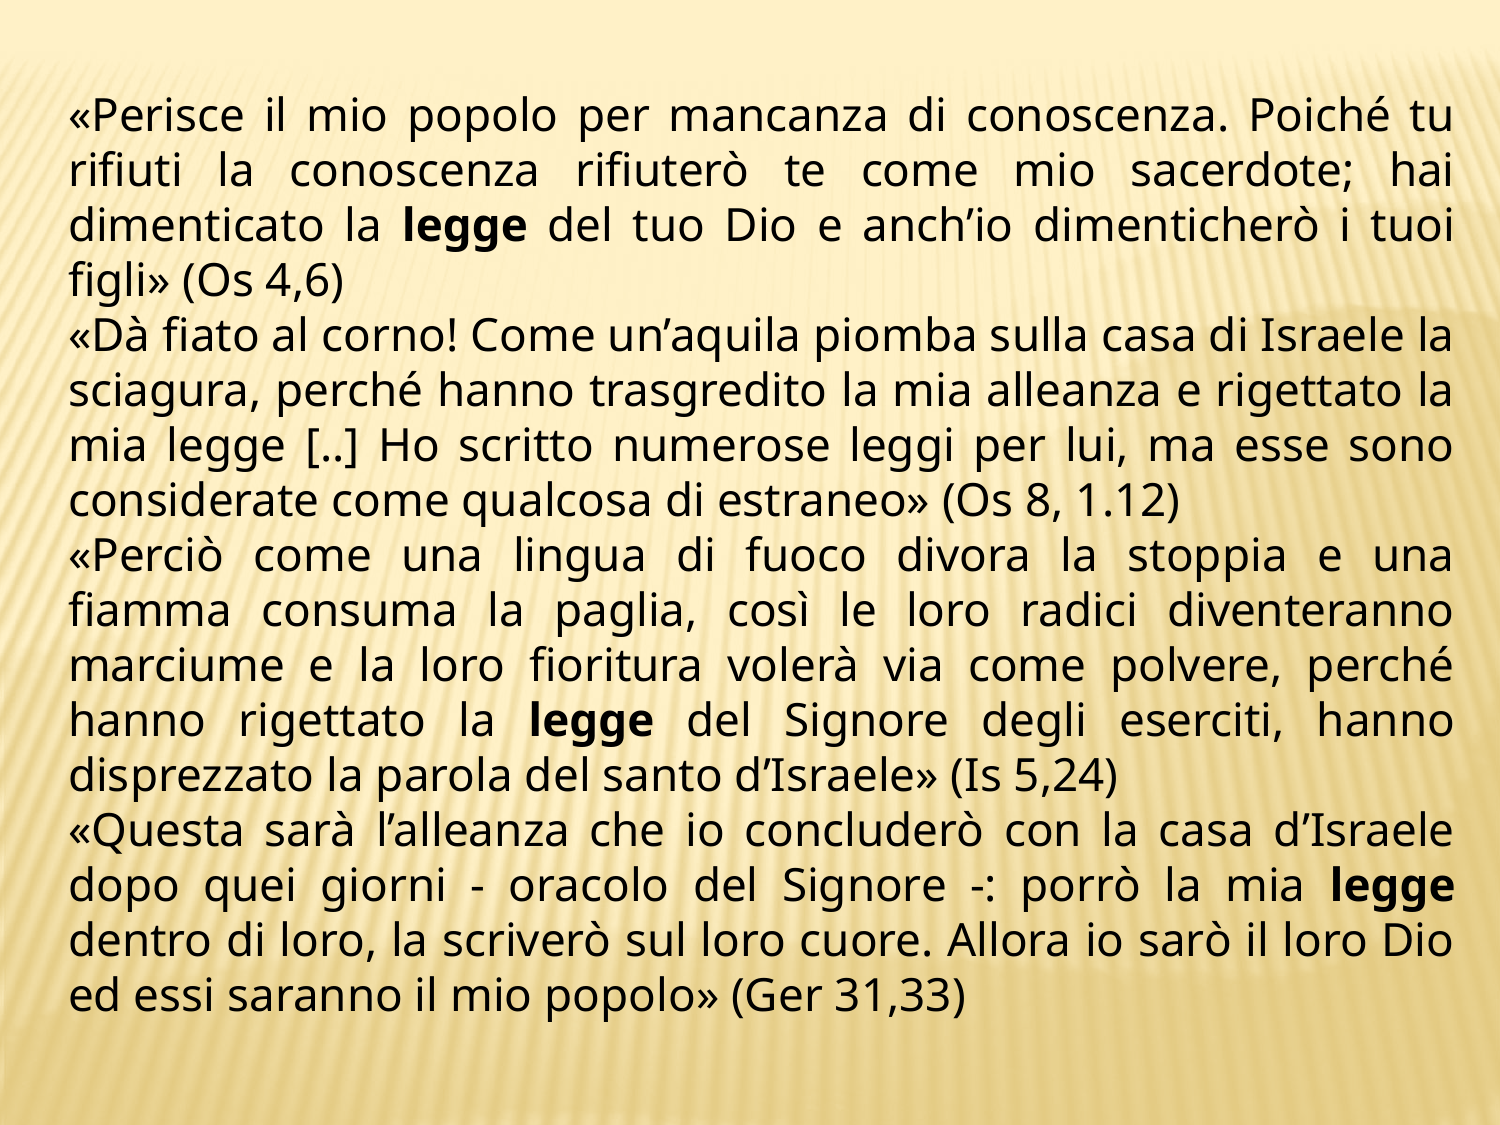

«Perisce il mio popolo per mancanza di conoscenza. Poiché tu rifiuti la conoscenza rifiuterò te come mio sacerdote; hai dimenticato la legge del tuo Dio e anch’io dimenticherò i tuoi figli» (Os 4,6)
«Dà fiato al corno! Come un’aquila piomba sulla casa di Israele la sciagura, perché hanno trasgredito la mia alleanza e rigettato la mia legge [..] Ho scritto numerose leggi per lui, ma esse sono considerate come qualcosa di estraneo» (Os 8, 1.12)
«Perciò come una lingua di fuoco divora la stoppia e una fiamma consuma la paglia, così le loro radici diventeranno marciume e la loro fioritura volerà via come polvere, perché hanno rigettato la legge del Signore degli eserciti, hanno disprezzato la parola del santo d’Israele» (Is 5,24)
«Questa sarà l’alleanza che io concluderò con la casa d’Israele dopo quei giorni - oracolo del Signore -: porrò la mia legge dentro di loro, la scriverò sul loro cuore. Allora io sarò il loro Dio ed essi saranno il mio popolo» (Ger 31,33)